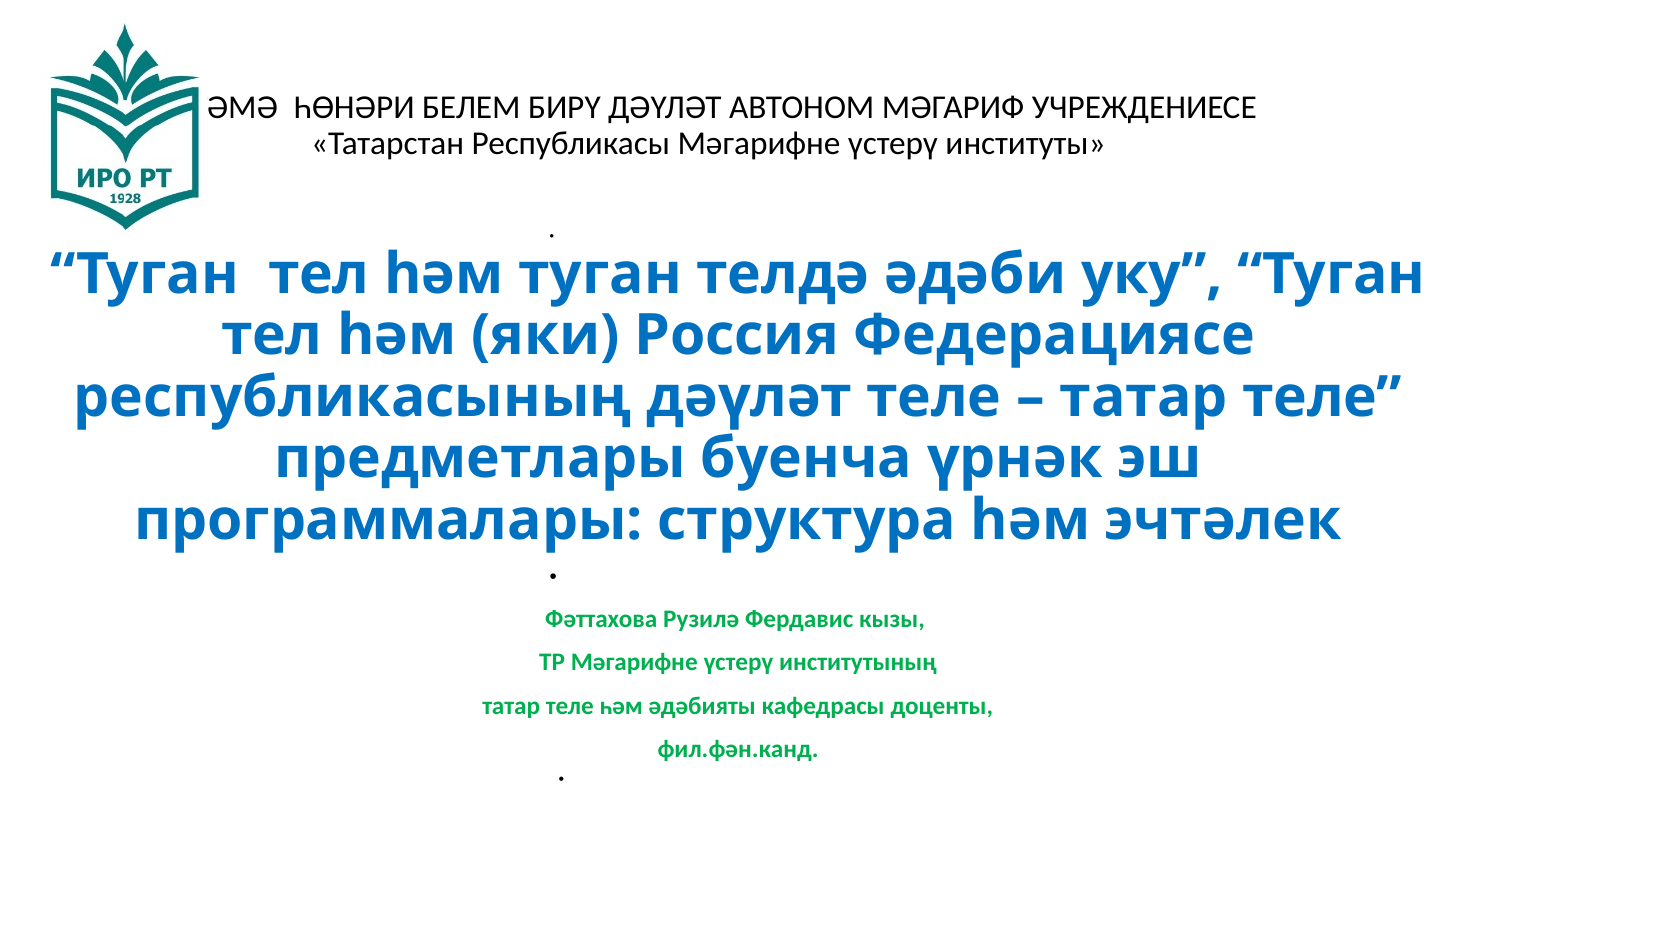

# ӨСТӘМӘ ҺӨНӘРИ БЕЛЕМ БИРҮ ДӘҮЛӘТ АВТОНОМ МӘГАРИФ УЧРЕЖДЕНИЕСЕ «Татарстан Республикасы Мәгарифне үстерү институты»
“Туган тел һәм туган телдә әдәби уку”, “Туган тел һәм (яки) Россия Федерациясе республикасының дәүләт теле – татар теле” предметлары буенча үрнәк эш программалары: структура һәм эчтәлек
Фәттахова Рузилә Фердавис кызы,
ТР Мәгарифне үстерү институтының
 татар теле һәм әдәбияты кафедрасы доценты,
фил.фән.канд.